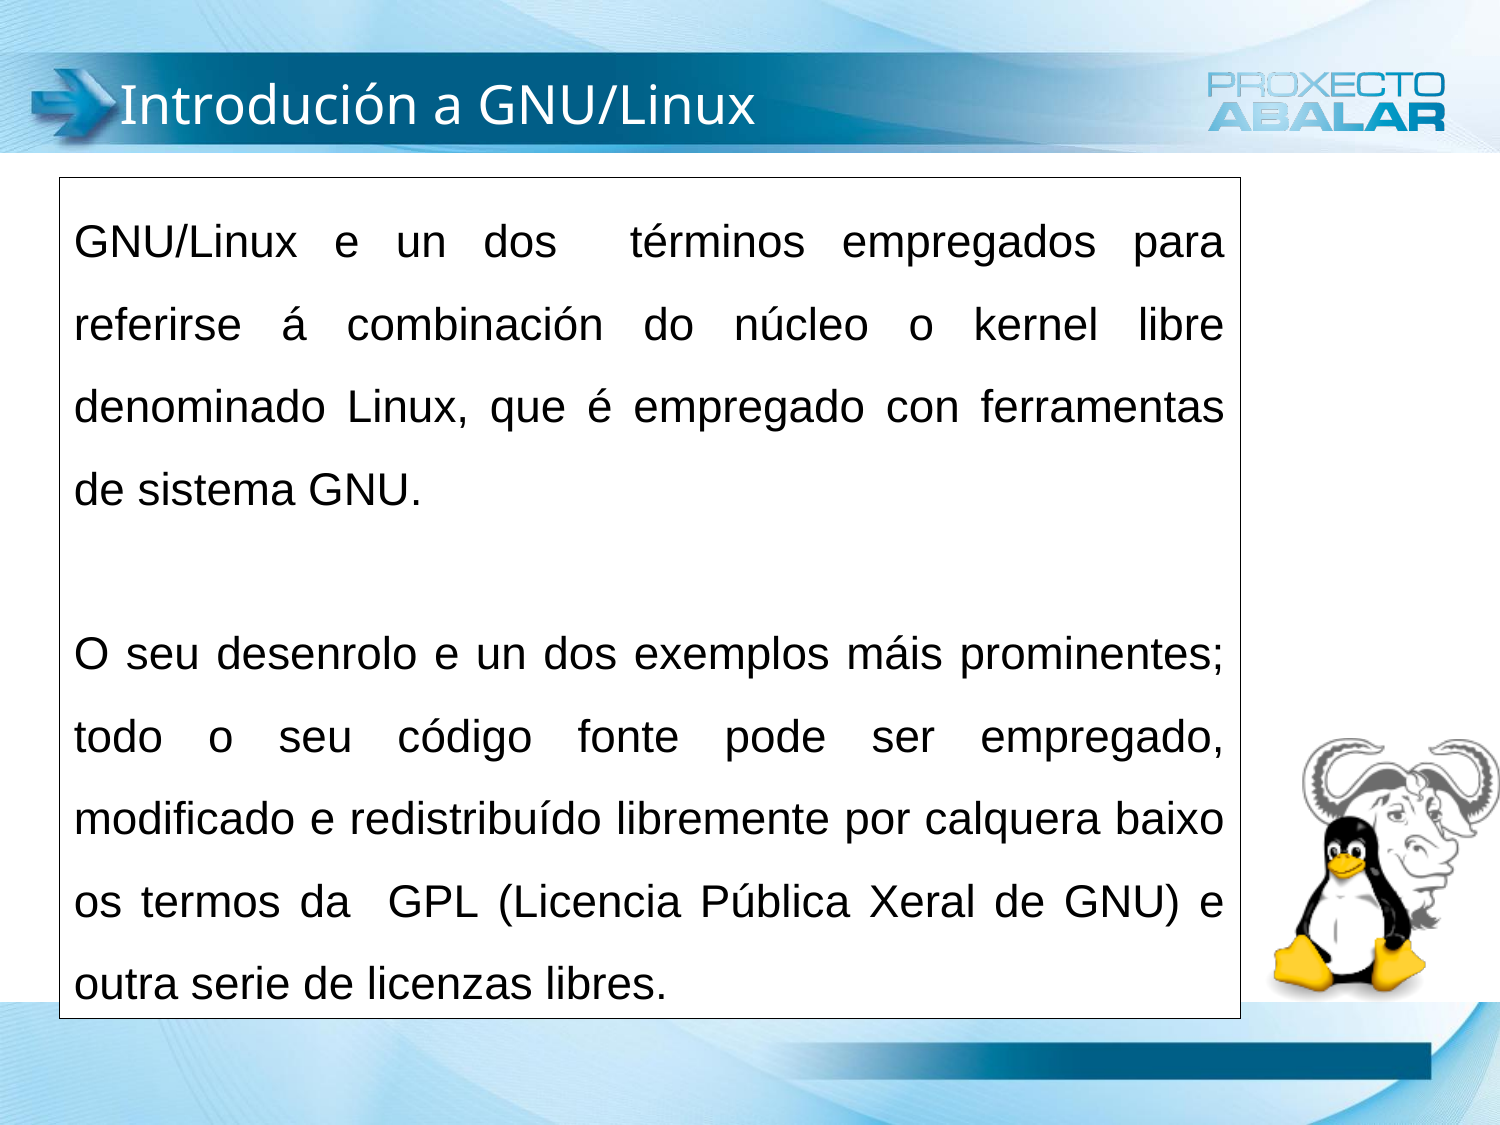

Introdución a GNU/Linux
GNU/Linux e un dos términos empregados para referirse á combinación do núcleo o kernel libre denominado Linux, que é empregado con ferramentas de sistema GNU.
O seu desenrolo e un dos exemplos máis prominentes; todo o seu código fonte pode ser empregado, modificado e redistribuído libremente por calquera baixo os termos da GPL (Licencia Pública Xeral de GNU) e outra serie de licenzas libres.